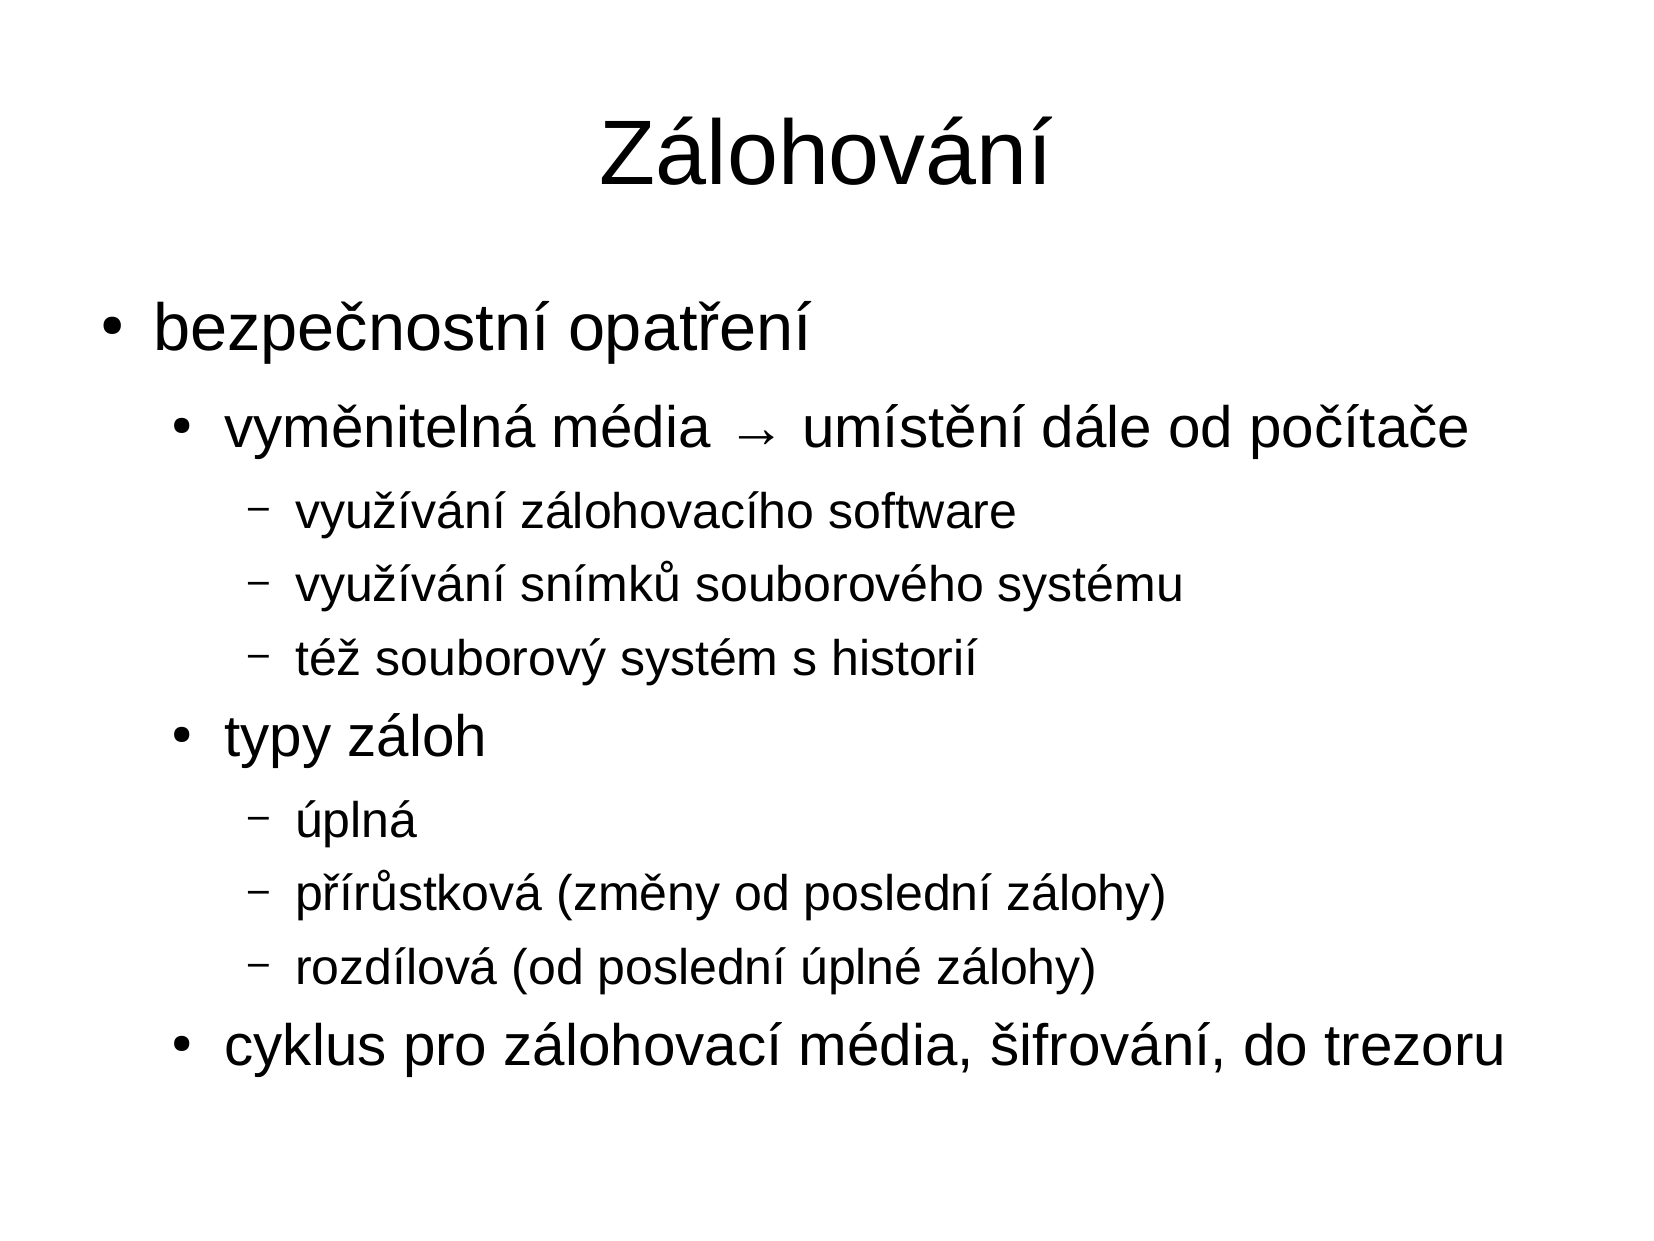

# Zálohování
bezpečnostní opatření
vyměnitelná média → umístění dále od počítače
využívání zálohovacího software
využívání snímků souborového systému
též souborový systém s historií
typy záloh
úplná
přírůstková (změny od poslední zálohy)
rozdílová (od poslední úplné zálohy)
cyklus pro zálohovací média, šifrování, do trezoru